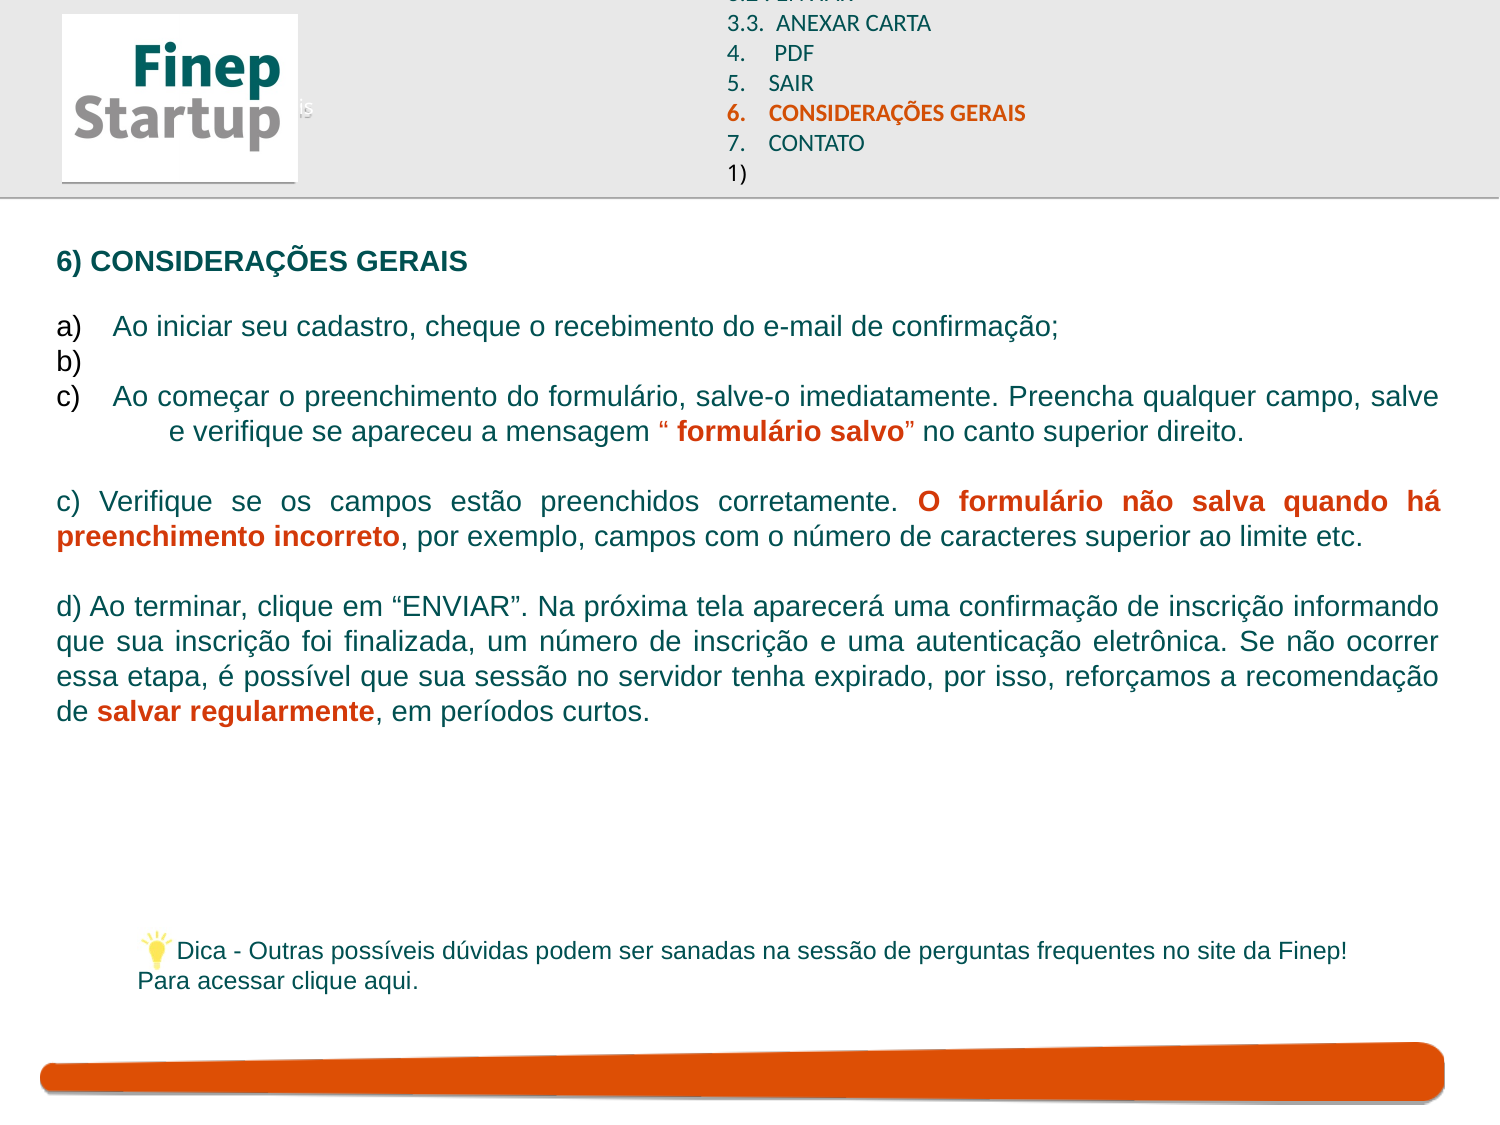

1. 1º ACESSO
2. CADASTRO
3. BOTÕES DO FORMULÁRIO
3.1. SALVAR
3.2 . ENVIAR
3.3. ANEXAR CARTA
4. PDF
5. SAIR
6. CONSIDERAÇÕES GERAIS
7. CONTATO
# 6. Considerações Gerais
6) CONSIDERAÇÕES GERAIS
Ao iniciar seu cadastro, cheque o recebimento do e-mail de confirmação;
Ao começar o preenchimento do formulário, salve-o imediatamente. Preencha qualquer campo, salve e verifique se apareceu a mensagem “ formulário salvo” no canto superior direito.
c) Verifique se os campos estão preenchidos corretamente. O formulário não salva quando há preenchimento incorreto, por exemplo, campos com o número de caracteres superior ao limite etc.
d) Ao terminar, clique em “ENVIAR”. Na próxima tela aparecerá uma confirmação de inscrição informando que sua inscrição foi finalizada, um número de inscrição e uma autenticação eletrônica. Se não ocorrer essa etapa, é possível que sua sessão no servidor tenha expirado, por isso, reforçamos a recomendação de salvar regularmente, em períodos curtos.
Dica - Outras possíveis dúvidas podem ser sanadas na sessão de perguntas frequentes no site da Finep!
Para acessar clique aqui.